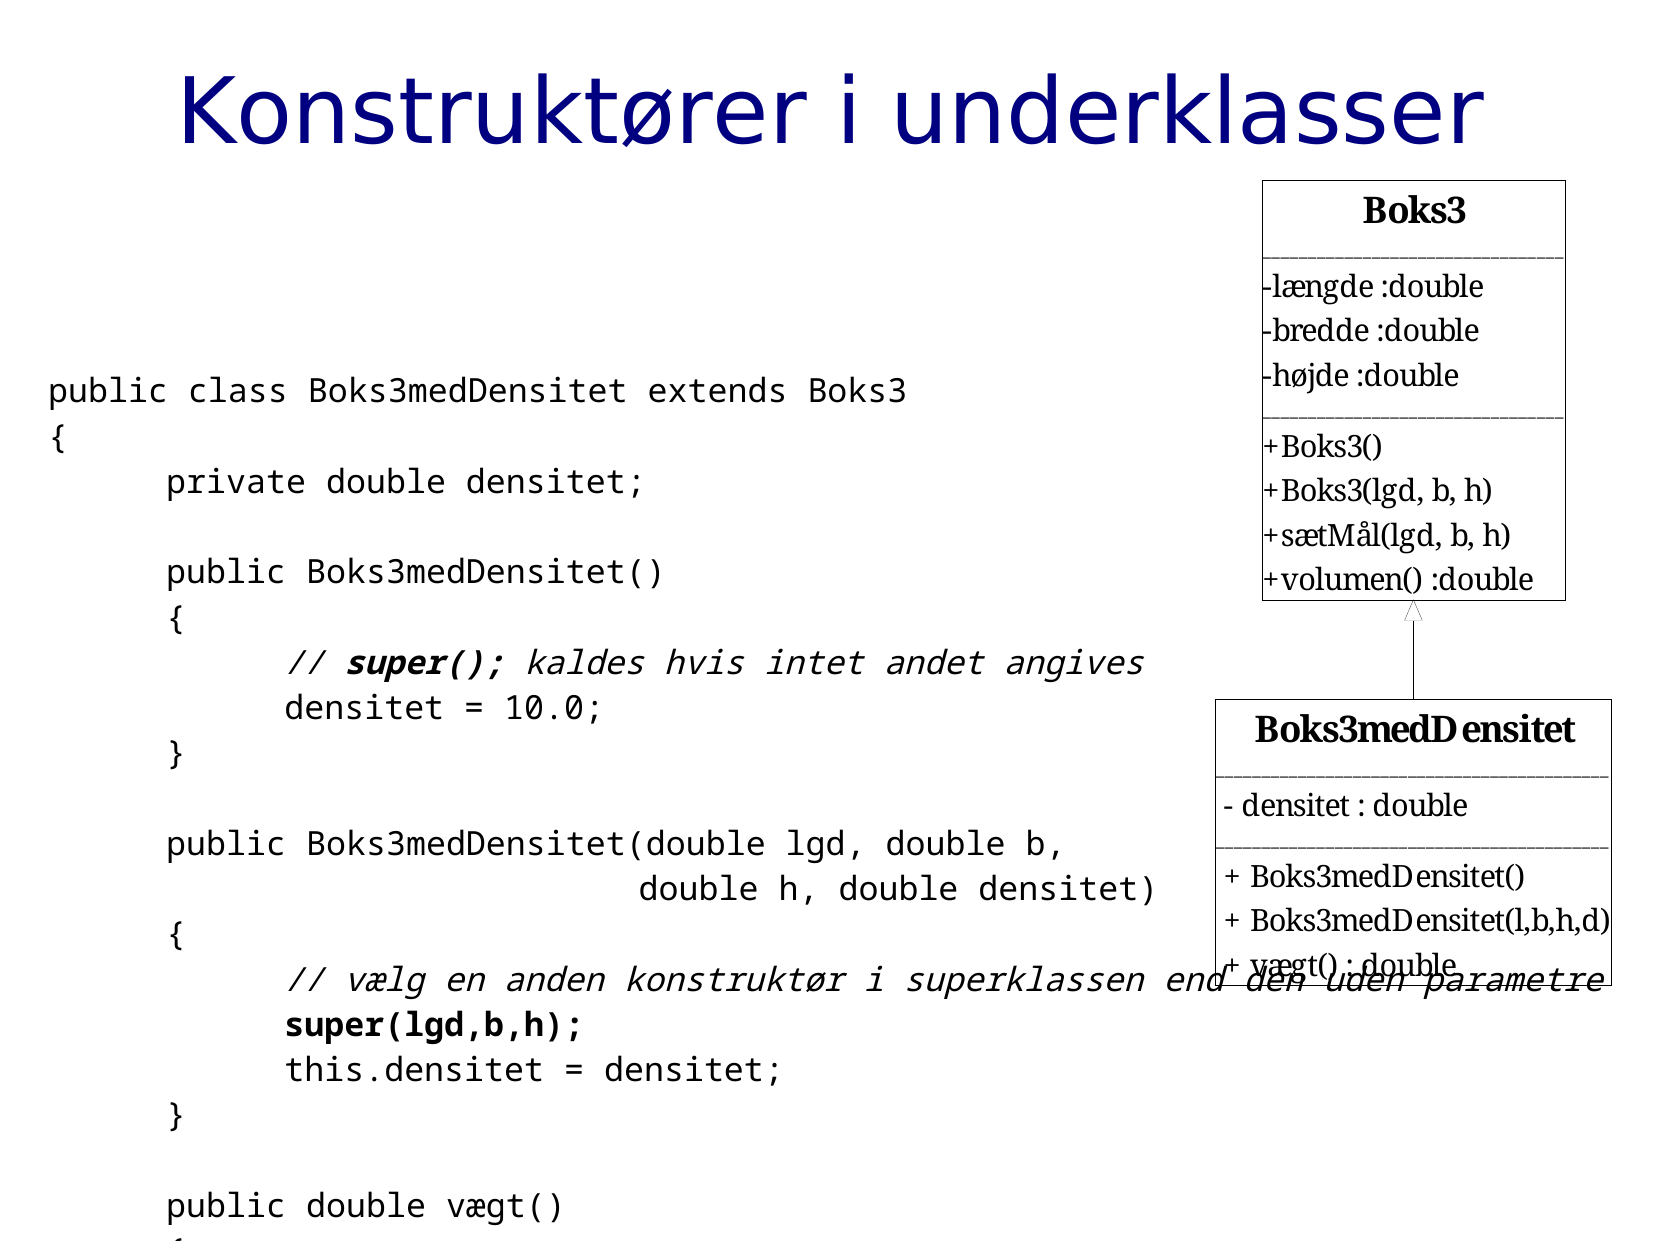

# Konstruktører i underklasser
public class Boks3medDensitet extends Boks3
{
	private double densitet;
	public Boks3medDensitet()
	{
		// super(); kaldes hvis intet andet angives
		densitet = 10.0;
	}
	public Boks3medDensitet(double lgd, double b,
					double h, double densitet)
	{
		// vælg en anden konstruktør i superklassen end den uden parametre
		super(lgd,b,h);
		this.densitet = densitet;
	}
	public double vægt()
	{
		return volumen() * densitet; // superklassen udregner volumen for os
	}
}